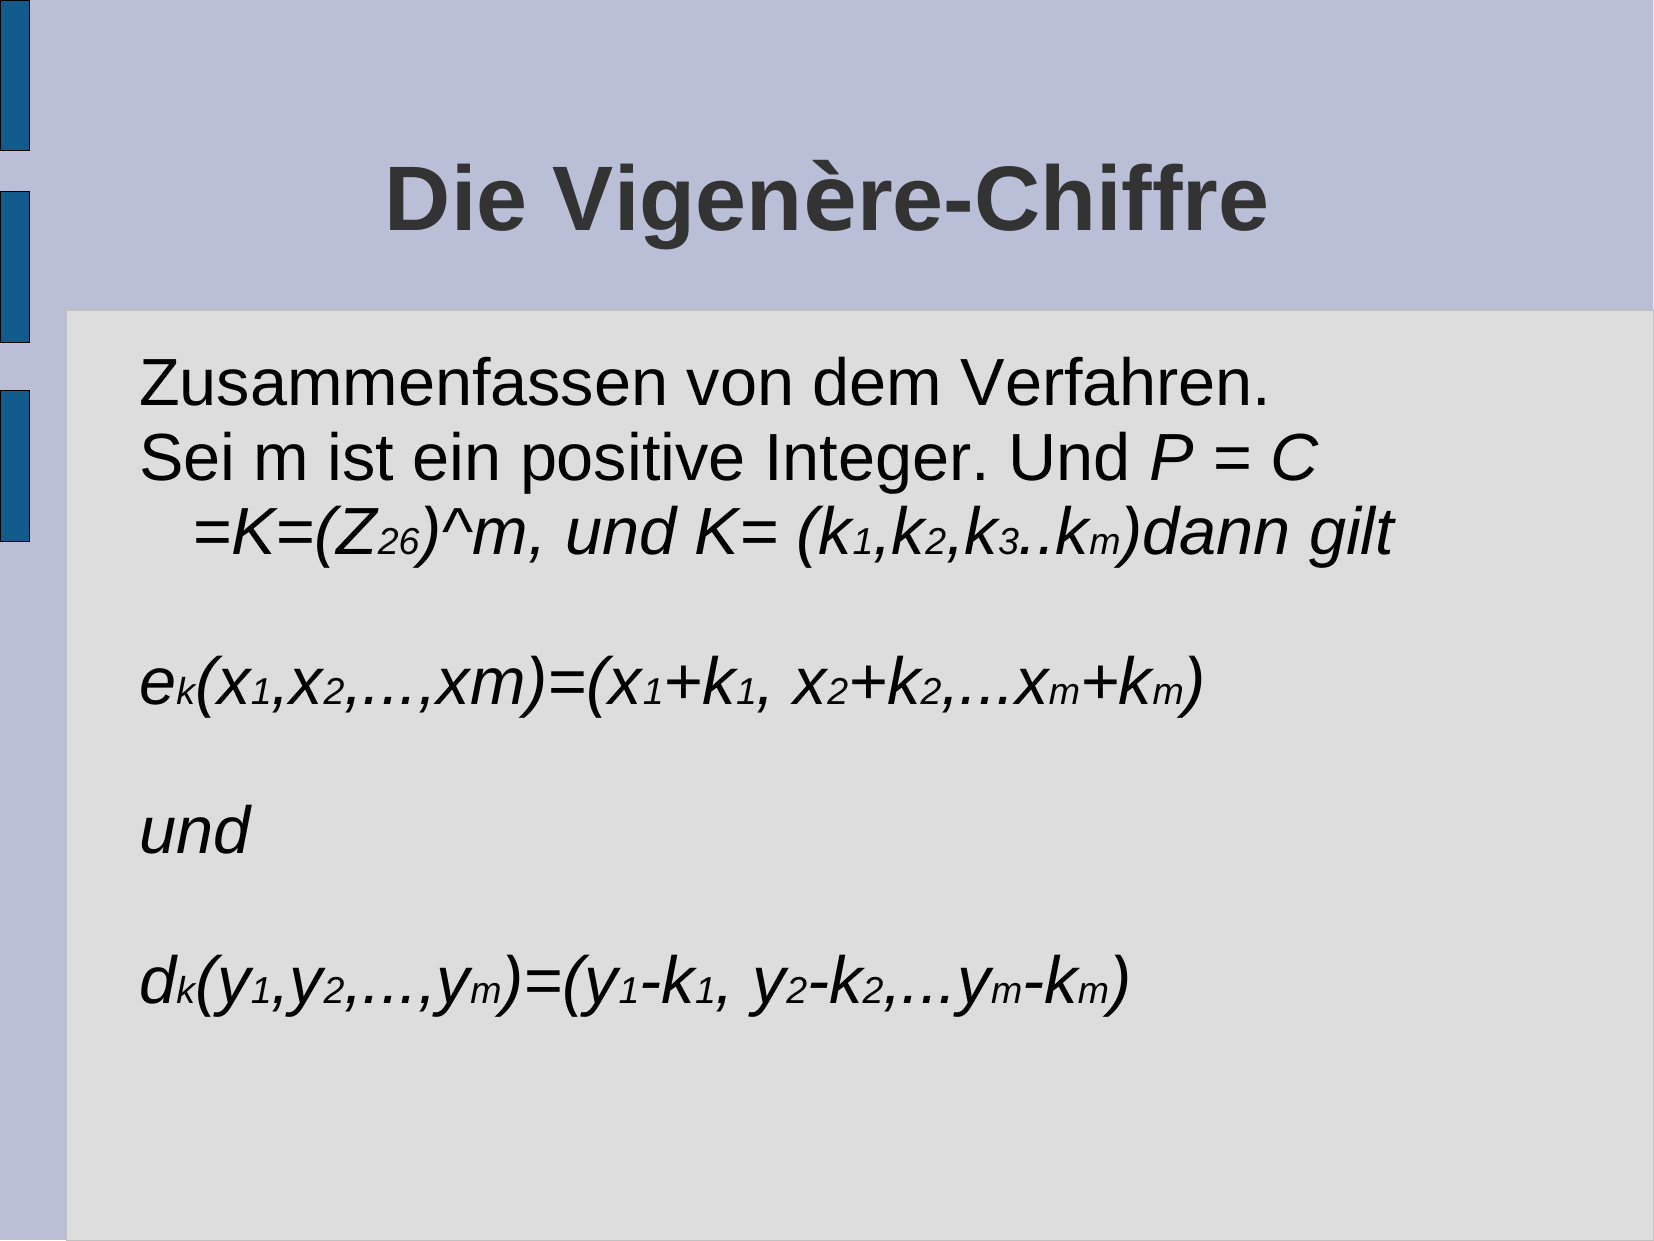

# Die Vigenère-Chiffre
Zusammenfassen von dem Verfahren.
Sei m ist ein positive Integer. Und P = C =K=(Z26)^m, und K= (k1,k2,k3..km)dann gilt
ek(x1,x2,...,xm)=(x1+k1, x2+k2,...xm+km)
und
dk(y1,y2,...,ym)=(y1-k1, y2-k2,...ym-km)